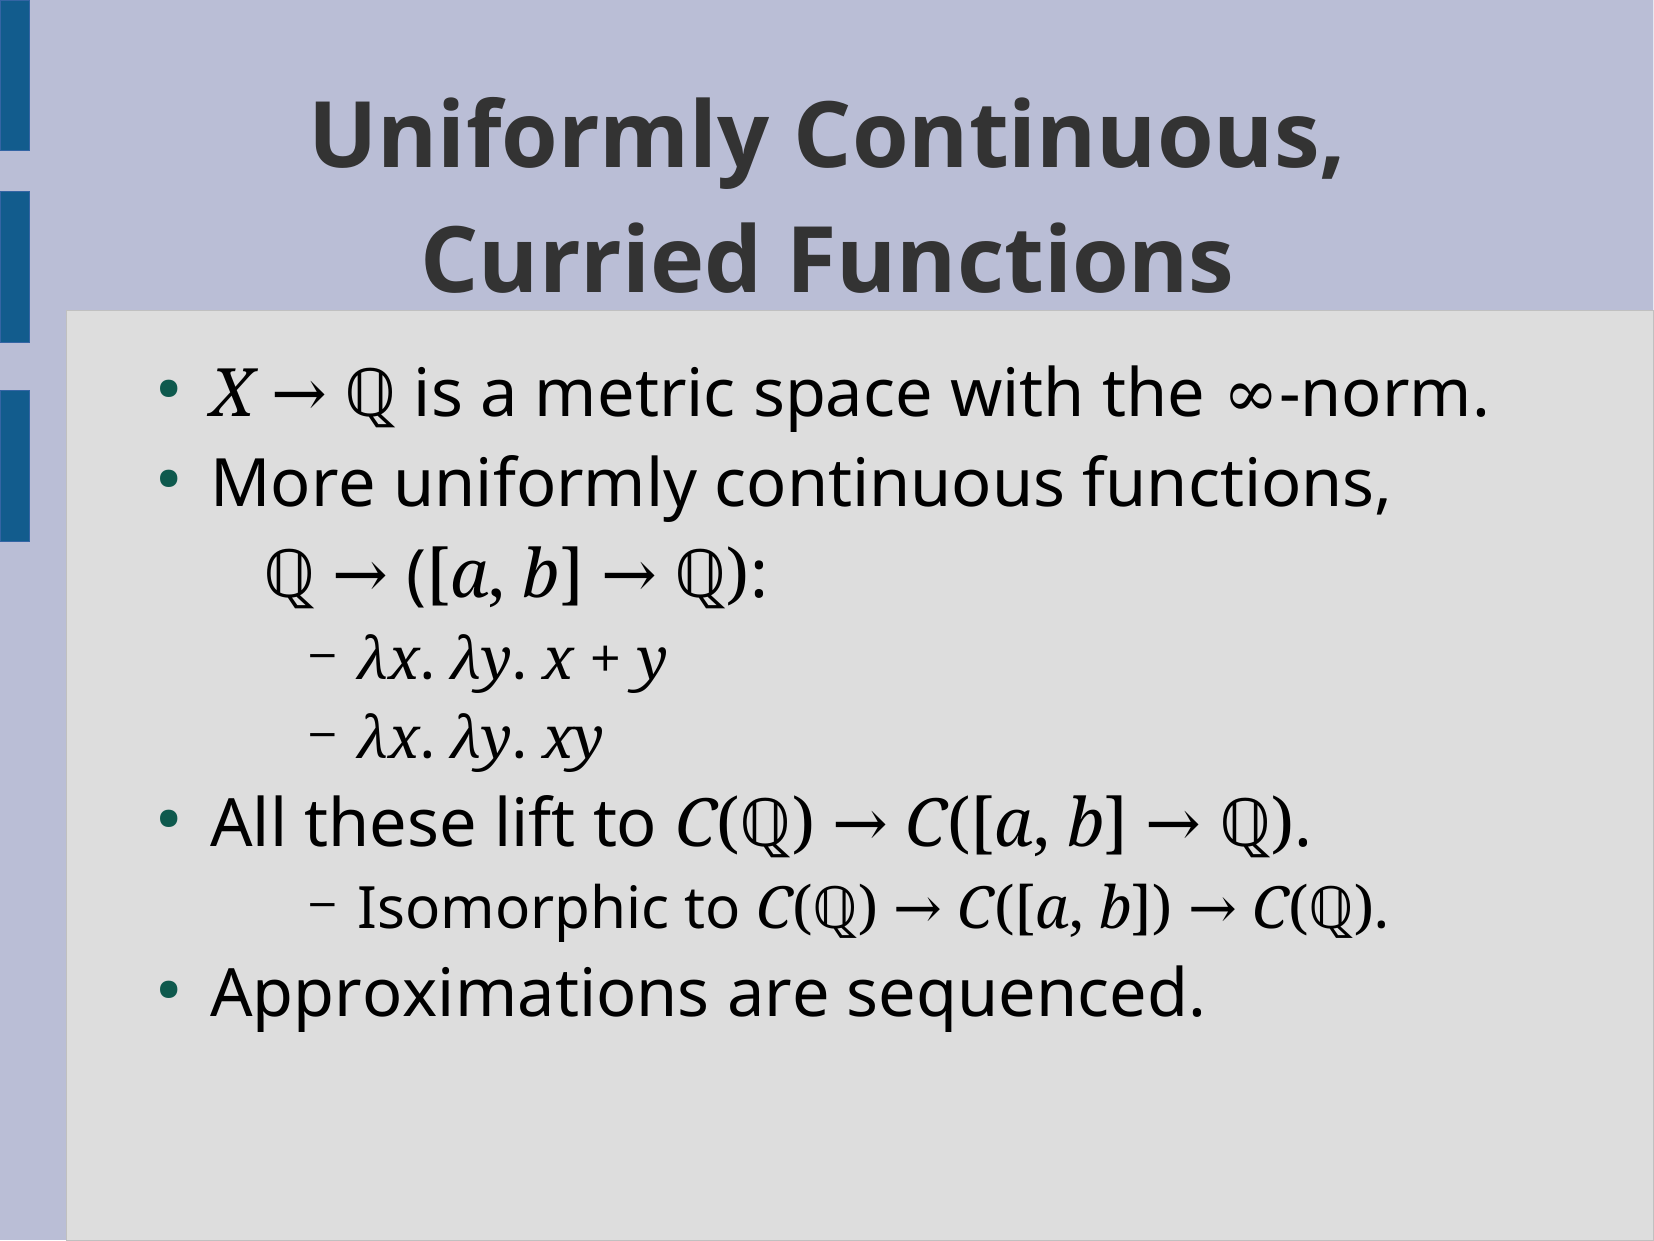

# Uniformly Continuous, Curried Functions
X → ℚ is a metric space with the ∞-norm.
More uniformly continuous functions,
ℚ → ([a, b] → ℚ):
λx. λy. x + y
λx. λy. xy
All these lift to C(ℚ) → C([a, b] → ℚ).
Isomorphic to C(ℚ) → C([a, b]) → C(ℚ).
Approximations are sequenced.